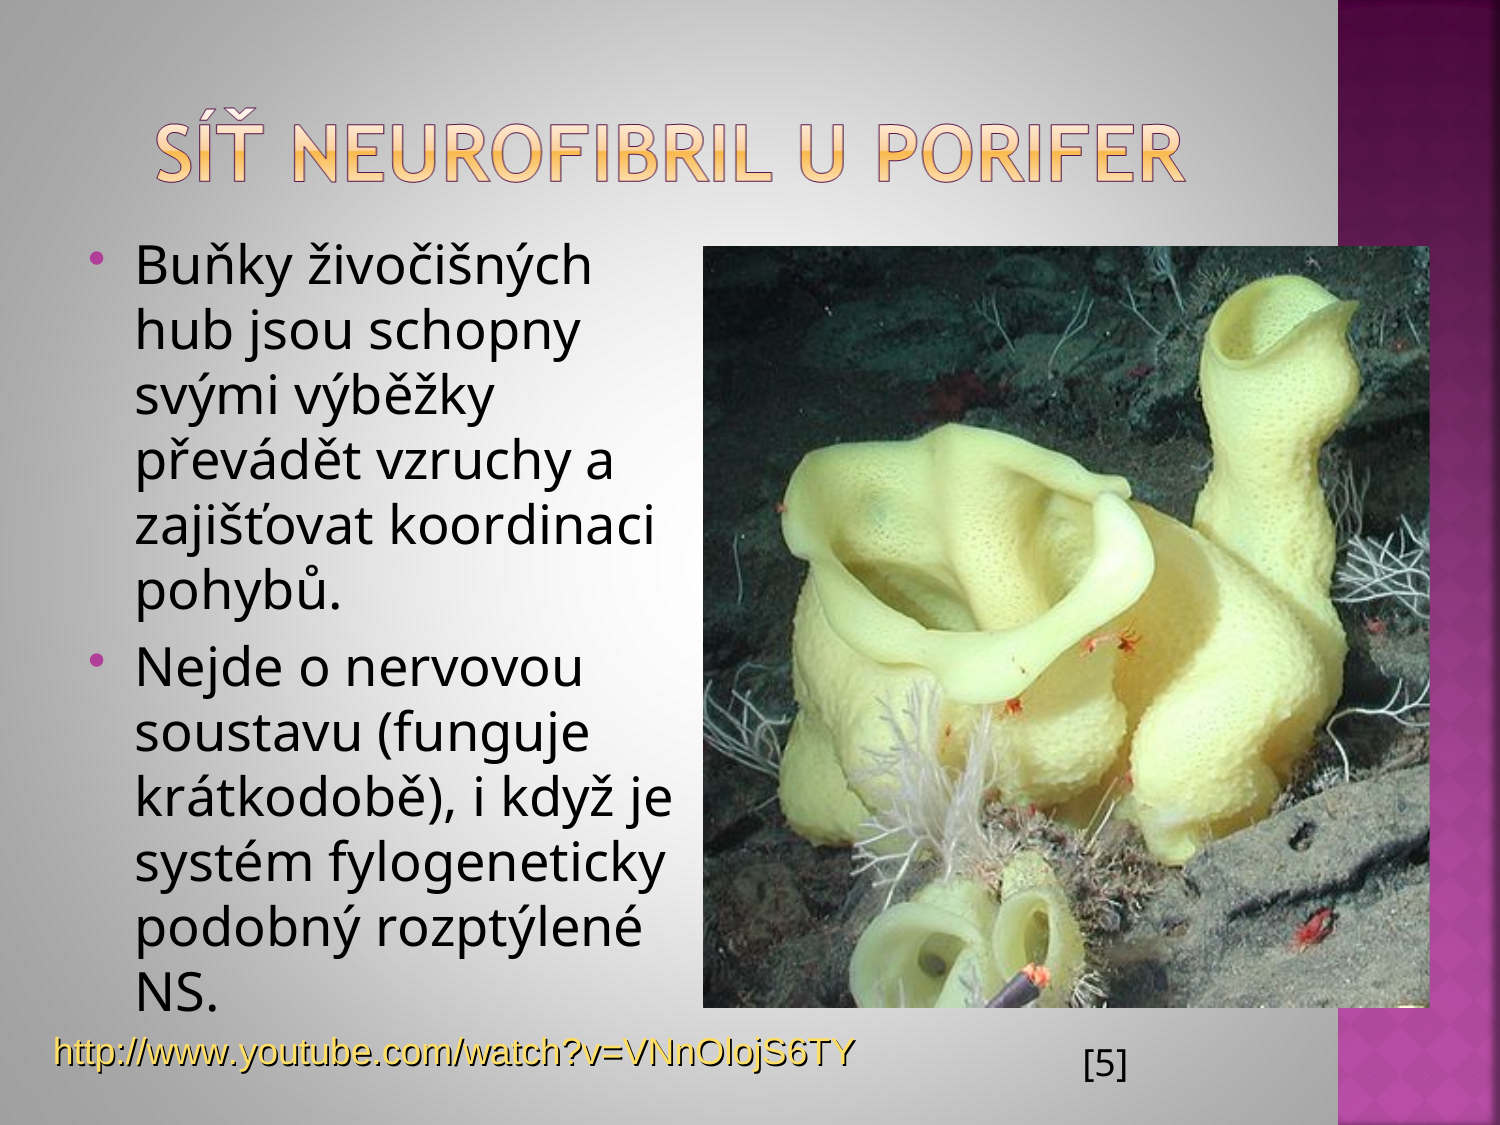

# Buňky živočišných hub jsou schopny svými výběžky převádět vzruchy a zajišťovat koordinaci pohybů.
Nejde o nervovou soustavu (funguje krátkodobě), i když je systém fylogeneticky podobný rozptýlené NS.
http://www.youtube.com/watch?v=VNnOlojS6TY
[5]